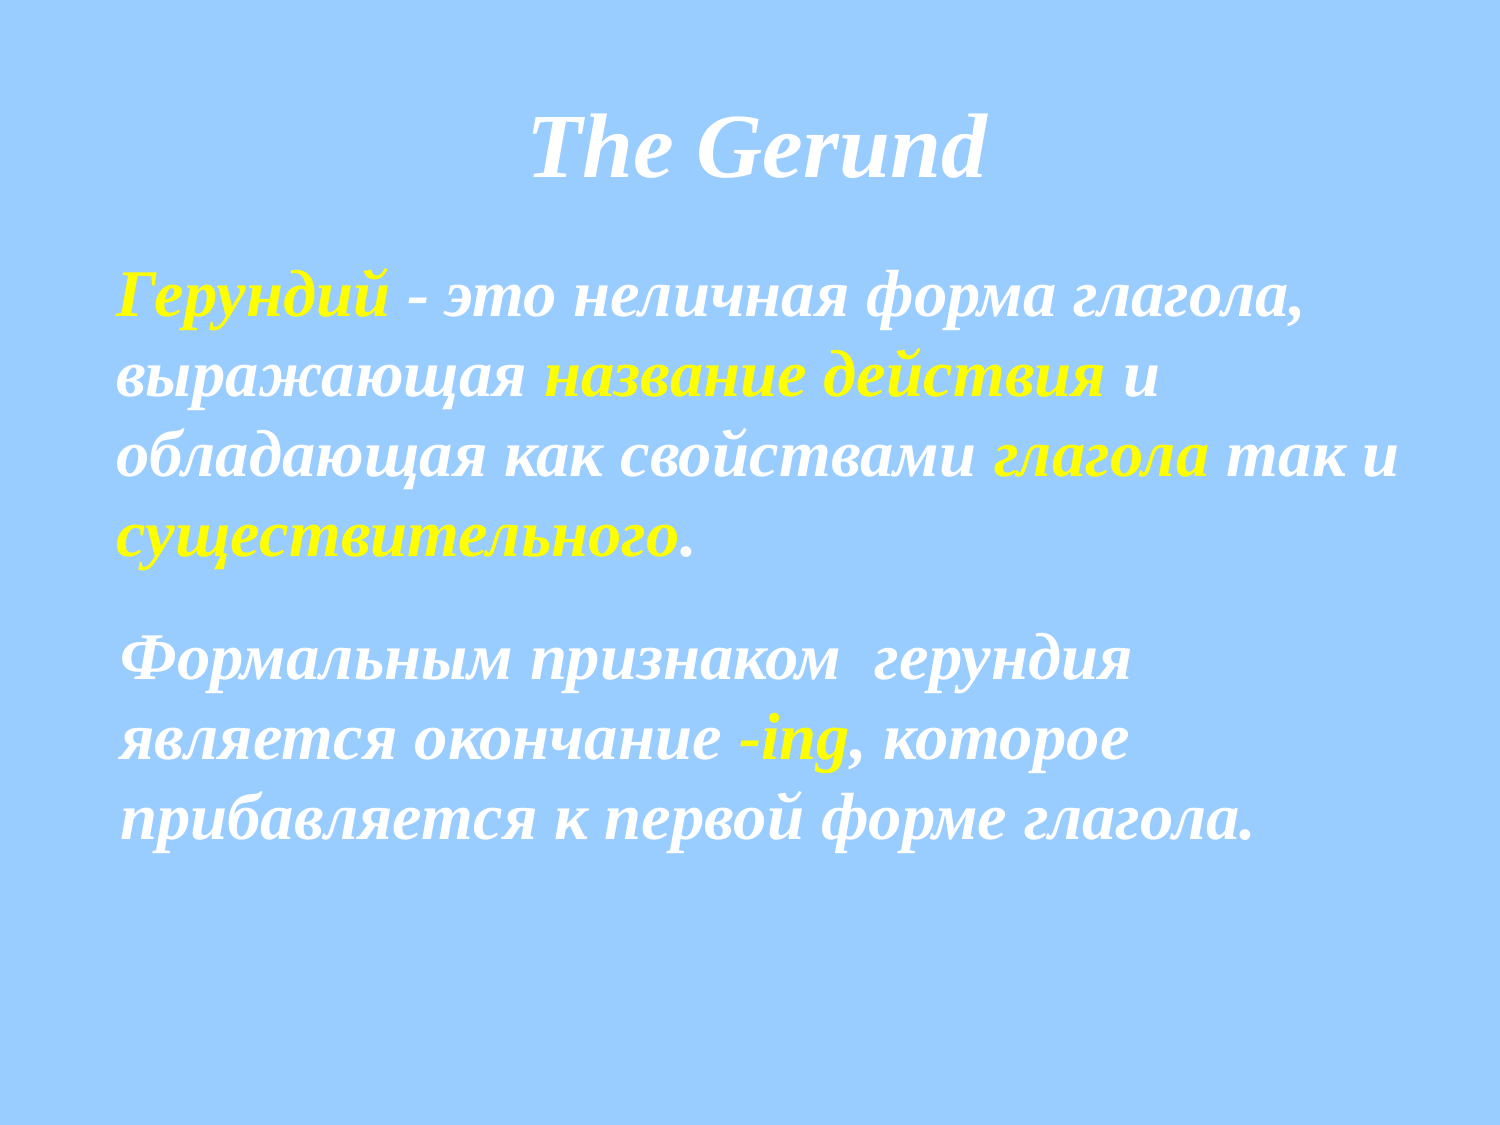

# The Gerund
Герундий - это неличная форма глагола, выражающая название действия и обладающая как свойствами глагола так и существительного.
Формальным признаком герундия
является окончание -ing, которое
прибавляется к первой форме глагола.